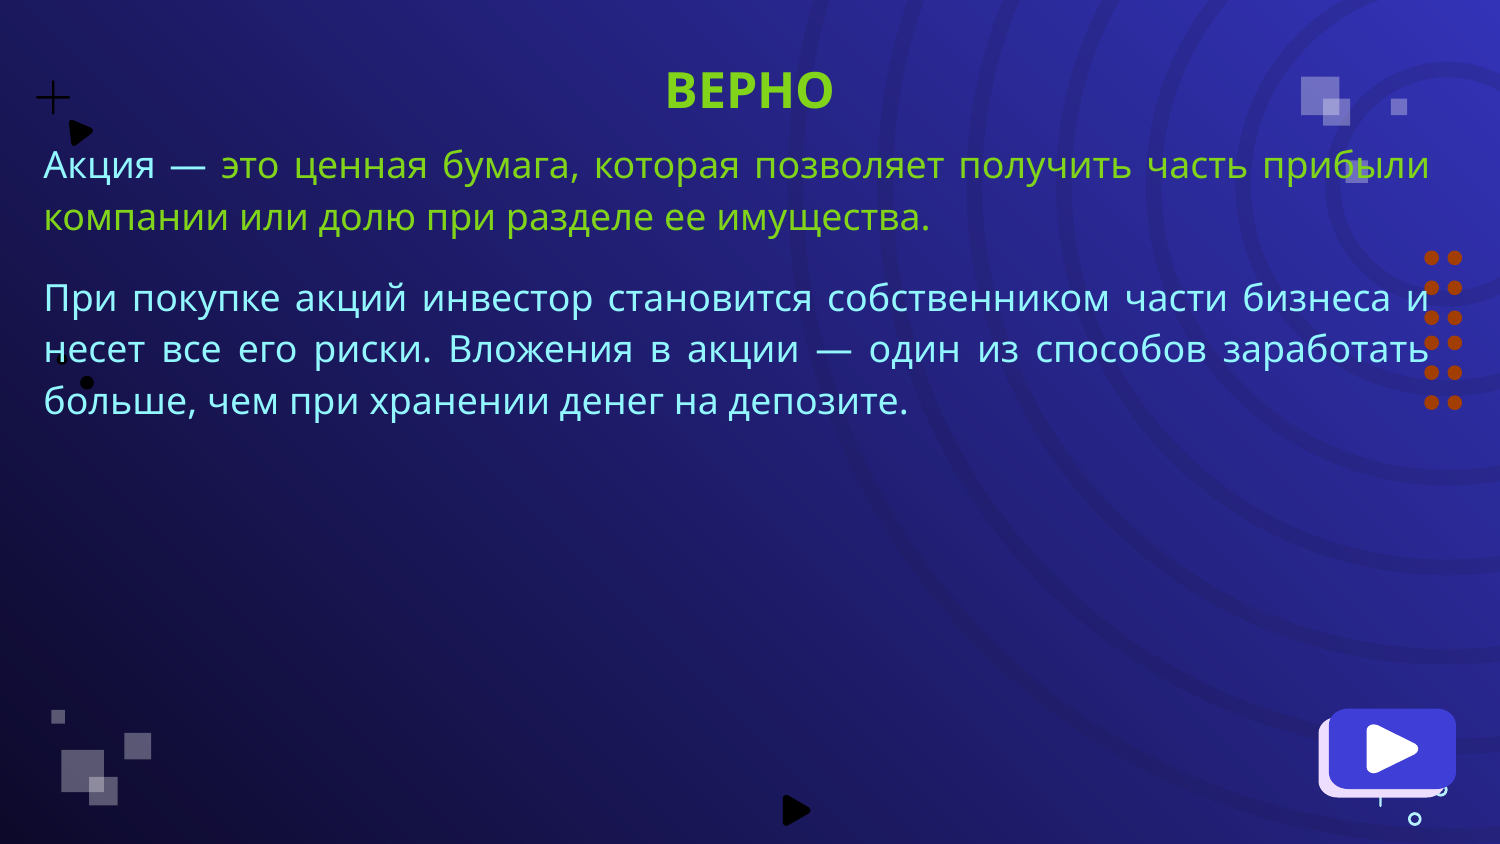

# ВЕРНО
Акция — это ценная бумага, которая позволяет получить часть прибыли компании или долю при разделе ее имущества.
При покупке акций инвестор становится собственником части бизнеса и несет все его риски. Вложения в акции — один из способов заработать больше, чем при хранении денег на депозите.